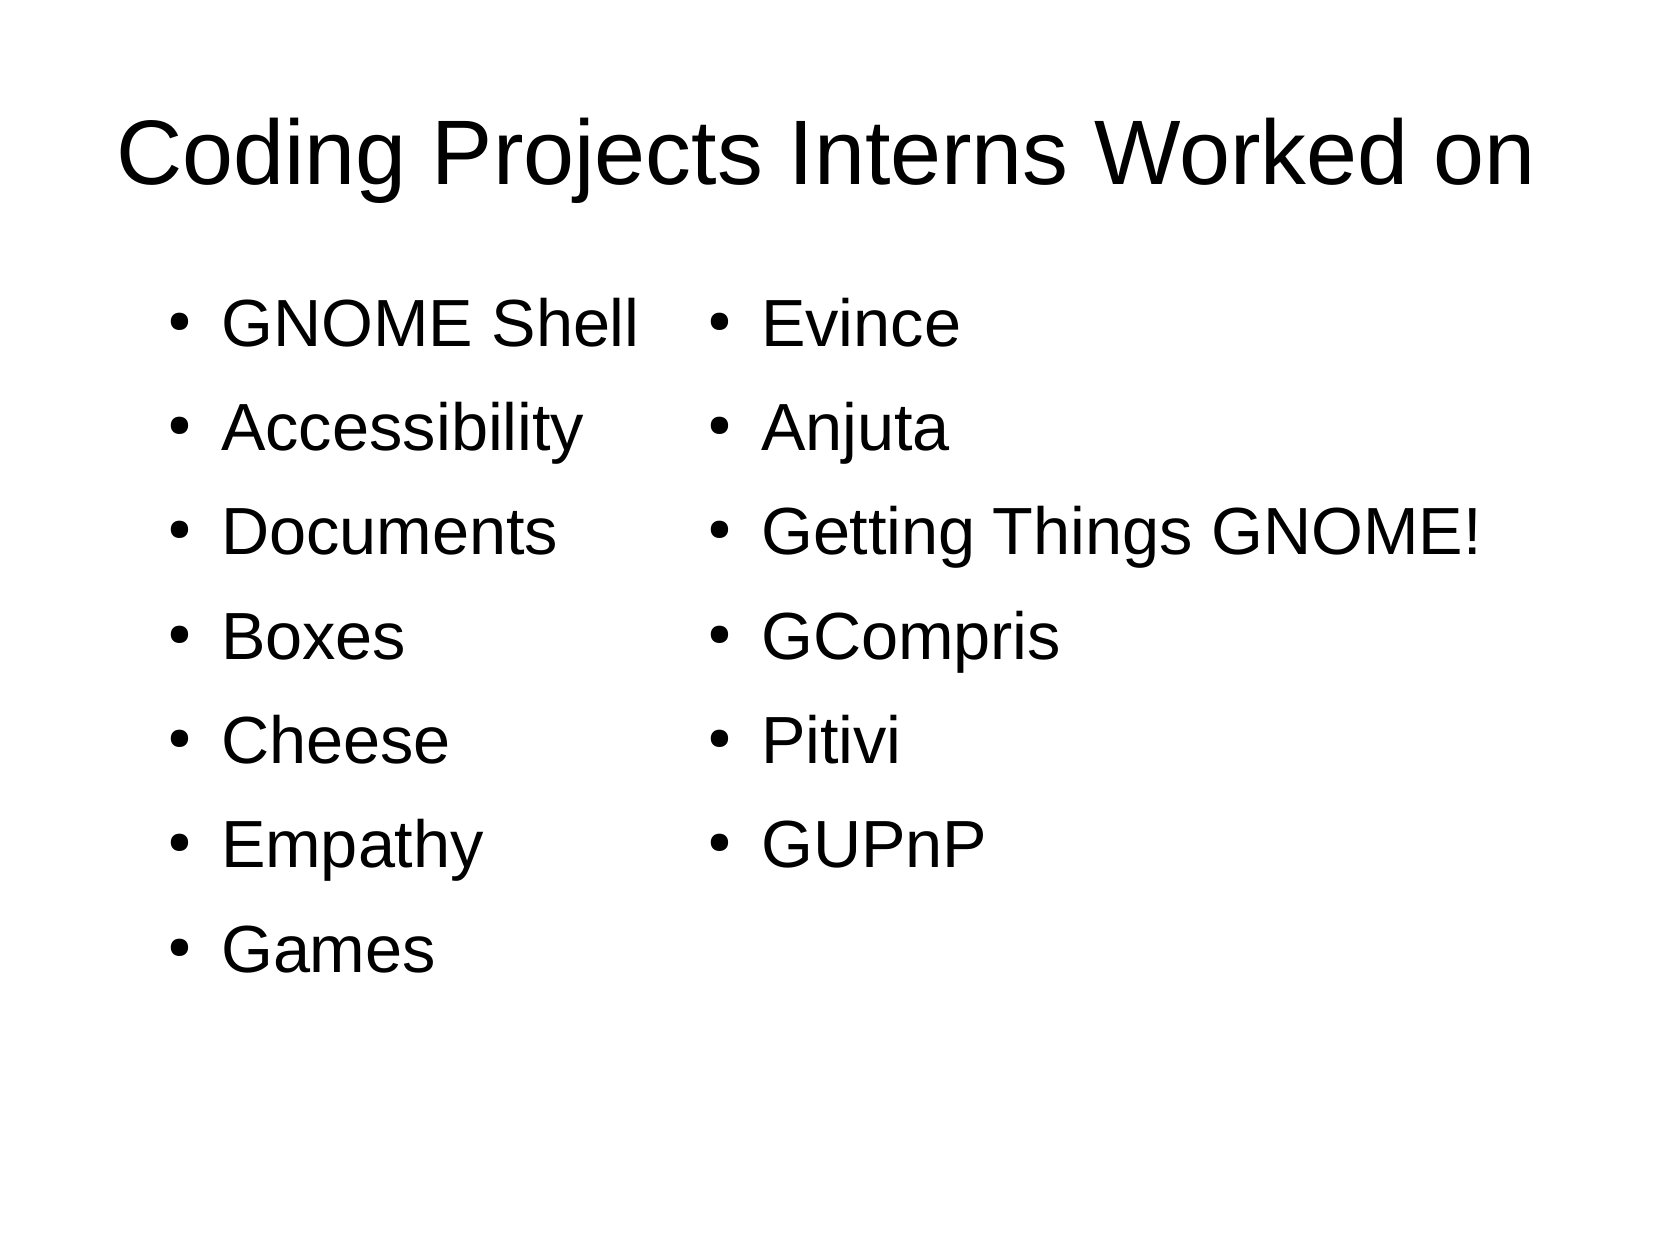

# Coding Projects Interns Worked on
GNOME Shell
Accessibility
Documents
Boxes
Cheese
Empathy
Games
Evince
Anjuta
Getting Things GNOME!
GCompris
Pitivi
GUPnP